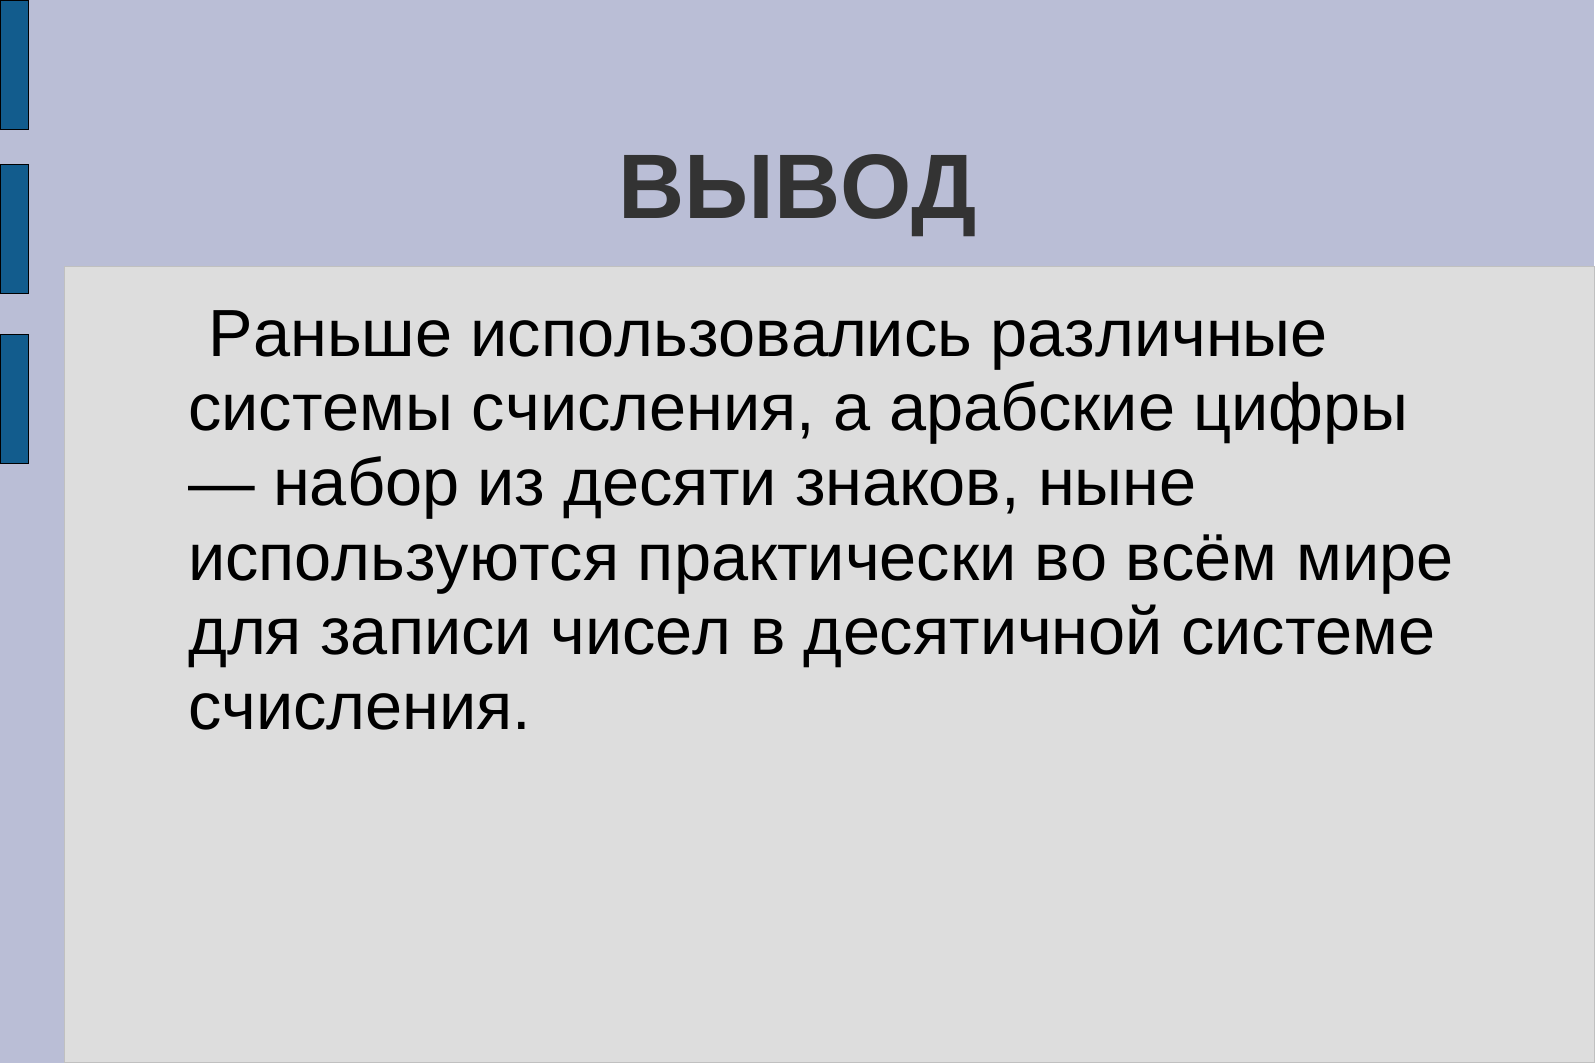

# ВЫВОД
 Раньше использовались различные системы счисления, а арабские цифры — набор из десяти знаков, ныне используются практически во всём мире для записи чисел в десятичной системе счисления.